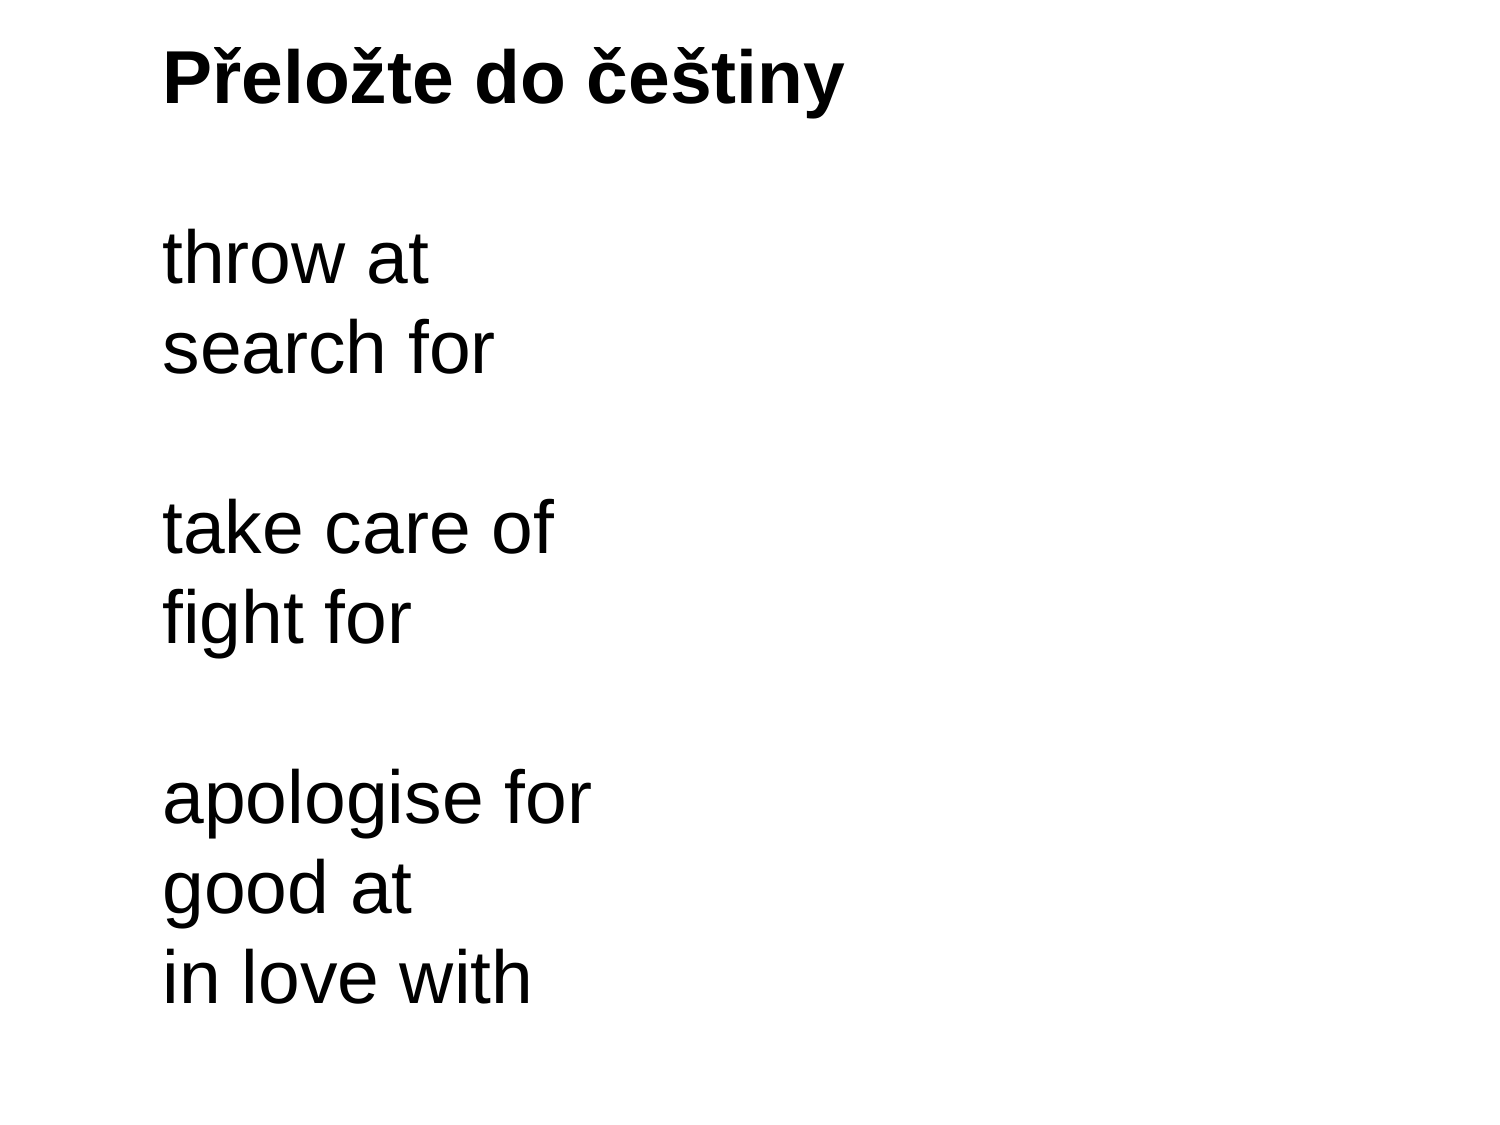

Přeložte do češtiny
throw at
search for
take care of
fight for
apologise for
good at
in love with